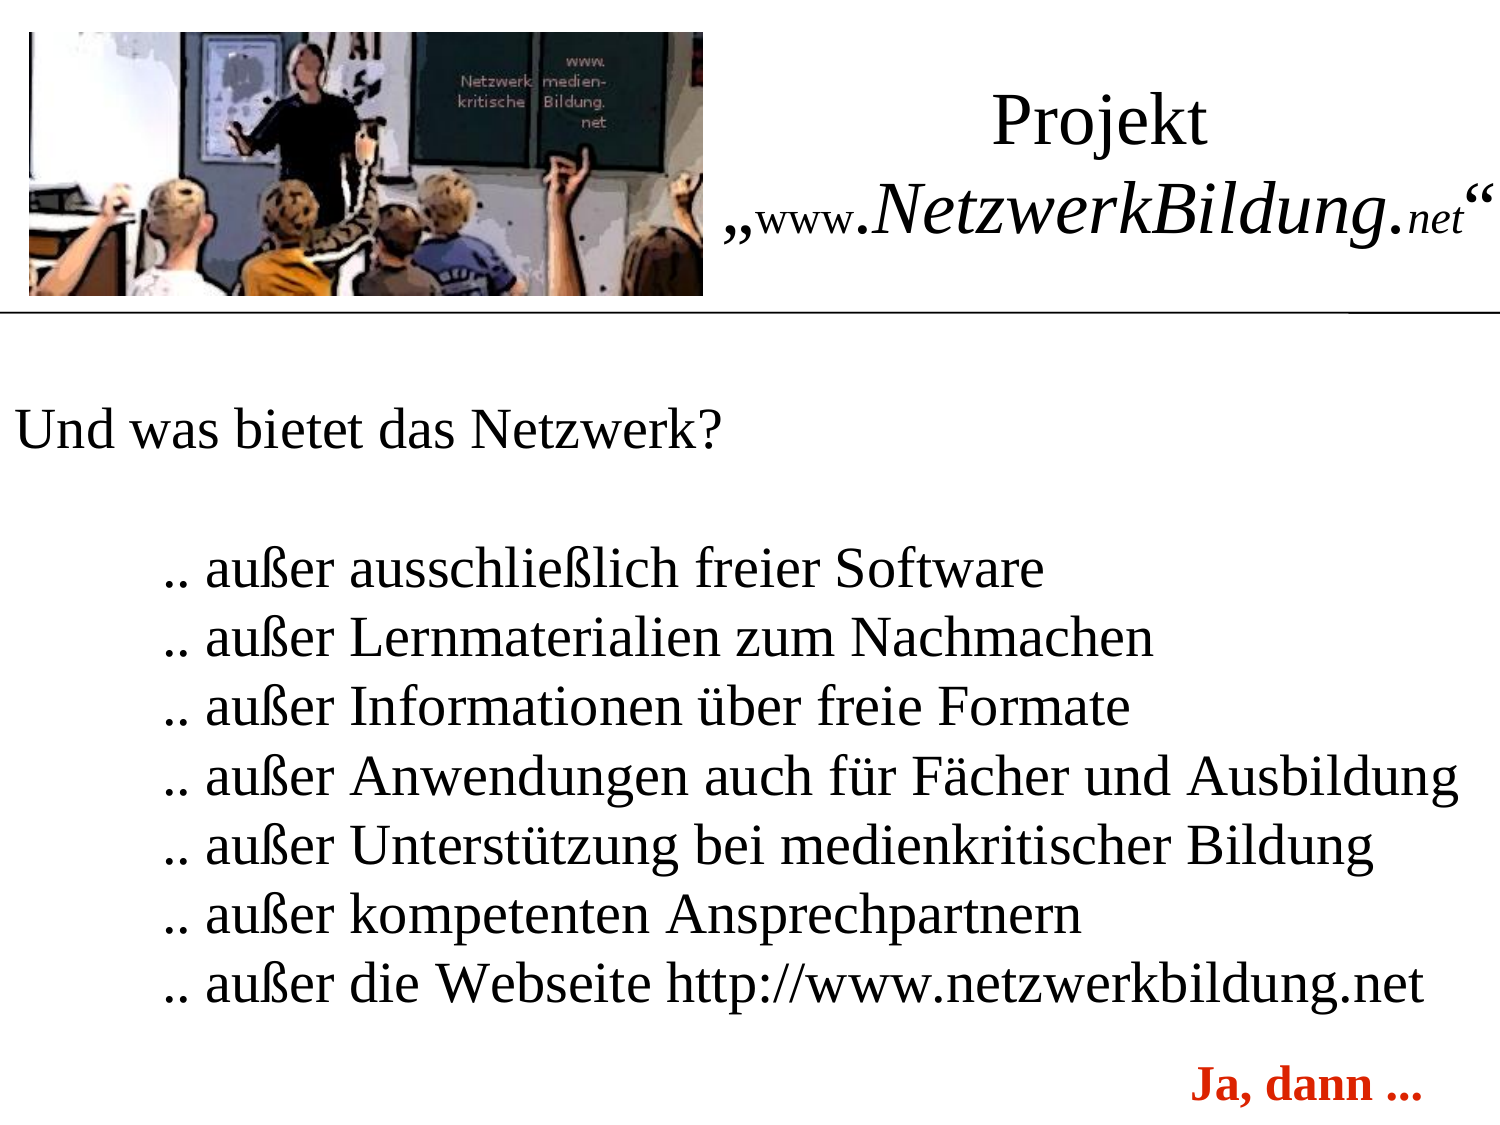

Projekt
„www.NetzwerkBildung.net“
Und was bietet das Netzwerk?
		.. außer ausschließlich freier Software
		.. außer Lernmaterialien zum Nachmachen
		.. außer Informationen über freie Formate
		.. außer Anwendungen auch für Fächer und Ausbildung
		.. außer Unterstützung bei medienkritischer Bildung
		.. außer kompetenten Ansprechpartnern
		.. außer die Webseite http://www.netzwerkbildung.net
Ja, dann ...